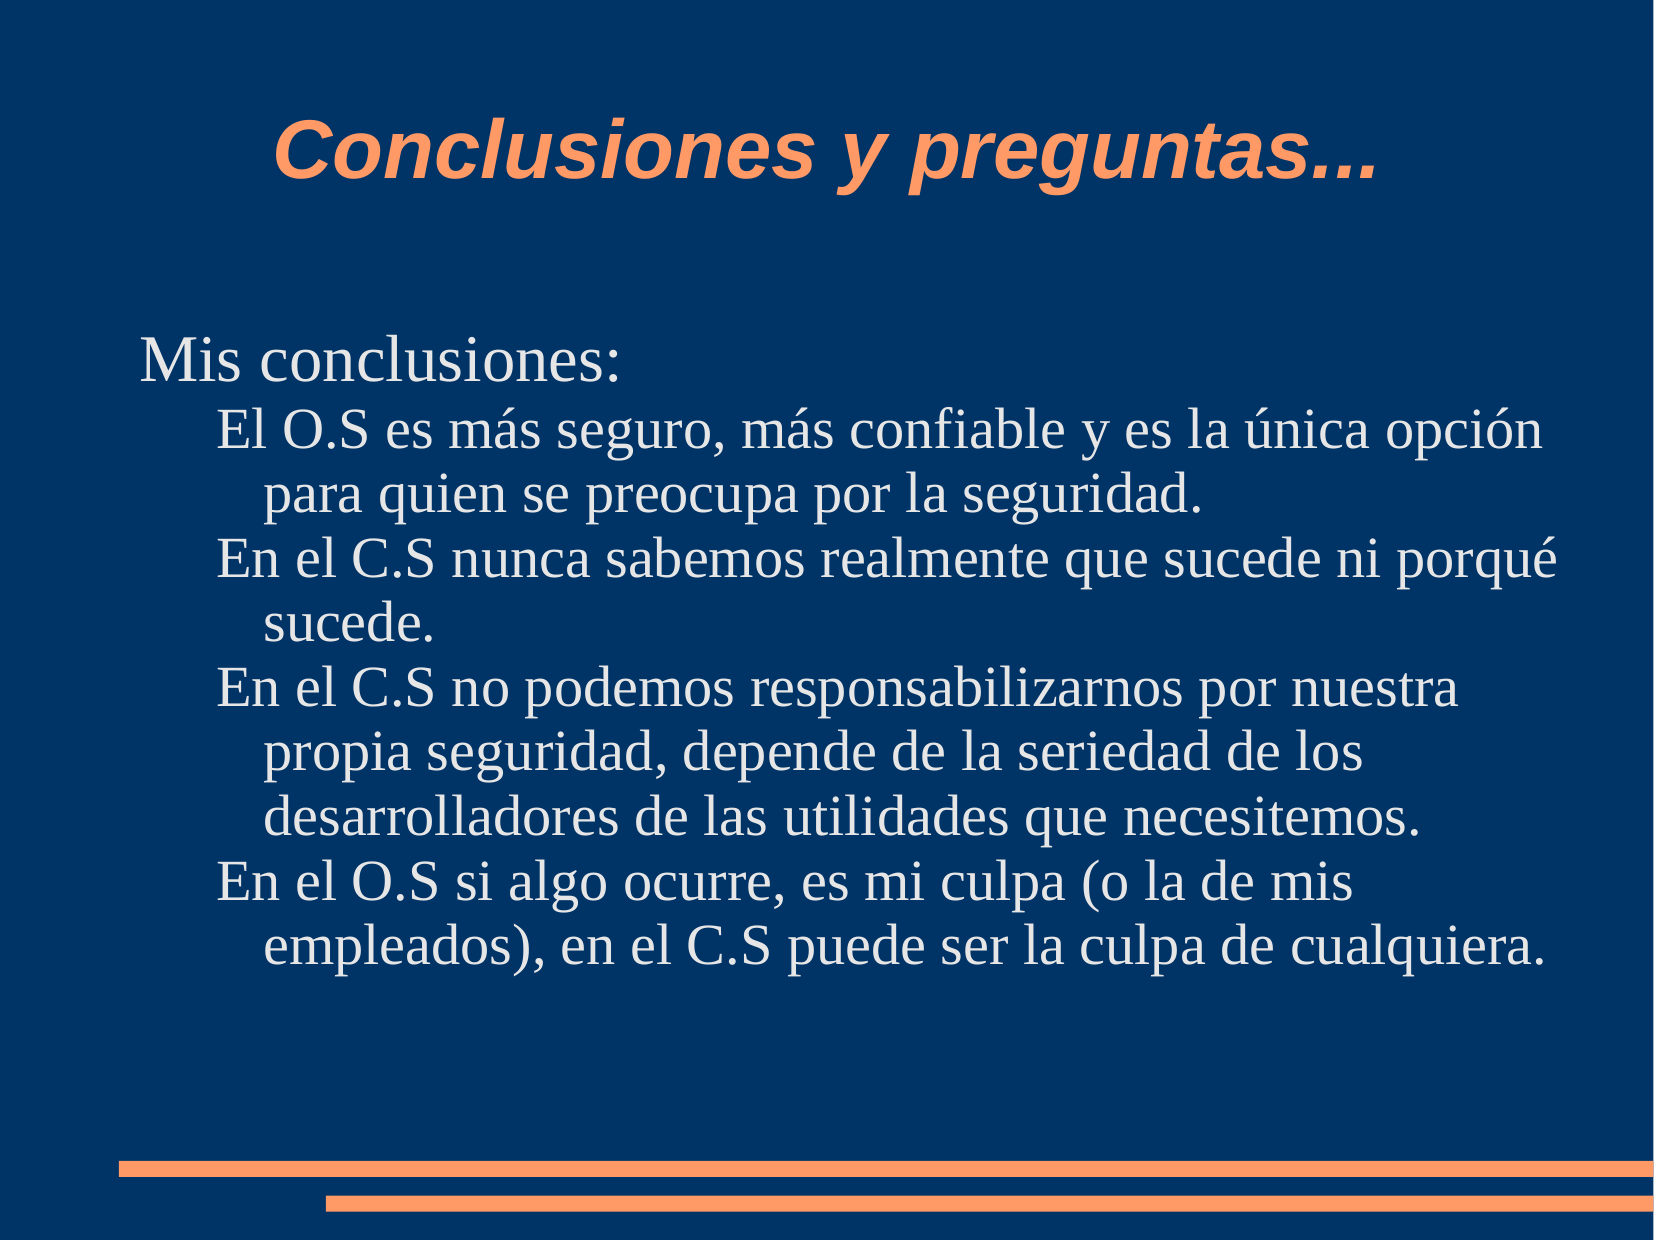

# Conclusiones y preguntas...
Mis conclusiones:
El O.S es más seguro, más confiable y es la única opción para quien se preocupa por la seguridad.
En el C.S nunca sabemos realmente que sucede ni porqué sucede.
En el C.S no podemos responsabilizarnos por nuestra propia seguridad, depende de la seriedad de los desarrolladores de las utilidades que necesitemos.
En el O.S si algo ocurre, es mi culpa (o la de mis empleados), en el C.S puede ser la culpa de cualquiera.